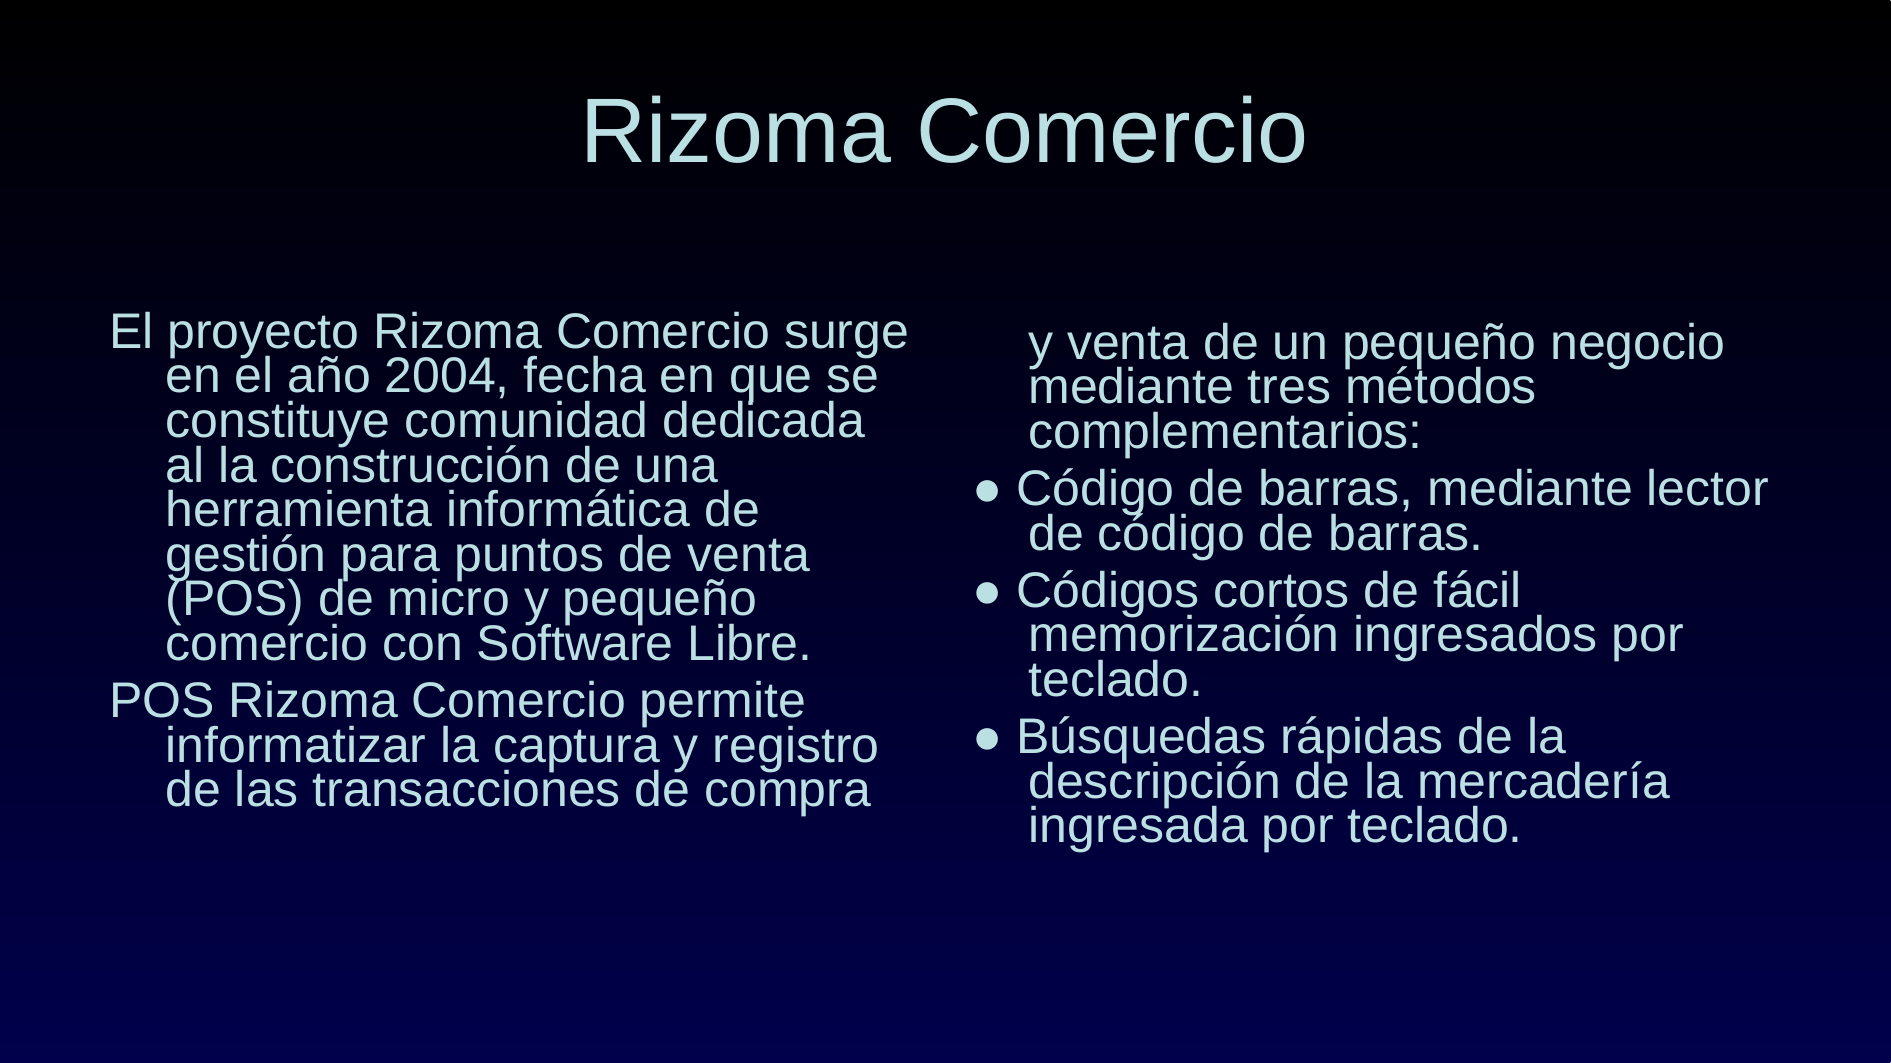

# Rizoma Comercio
El proyecto Rizoma Comercio surge en el año 2004, fecha en que se constituye comunidad dedicada al la construcción de una herramienta informática de gestión para puntos de venta (POS) de micro y pequeño comercio con Software Libre.
POS Rizoma Comercio permite informatizar la captura y registro de las transacciones de compra
 y venta de un pequeño negocio mediante tres métodos complementarios:
● Código de barras, mediante lector de código de barras.
● Códigos cortos de fácil memorización ingresados por teclado.
● Búsquedas rápidas de la descripción de la mercadería ingresada por teclado.